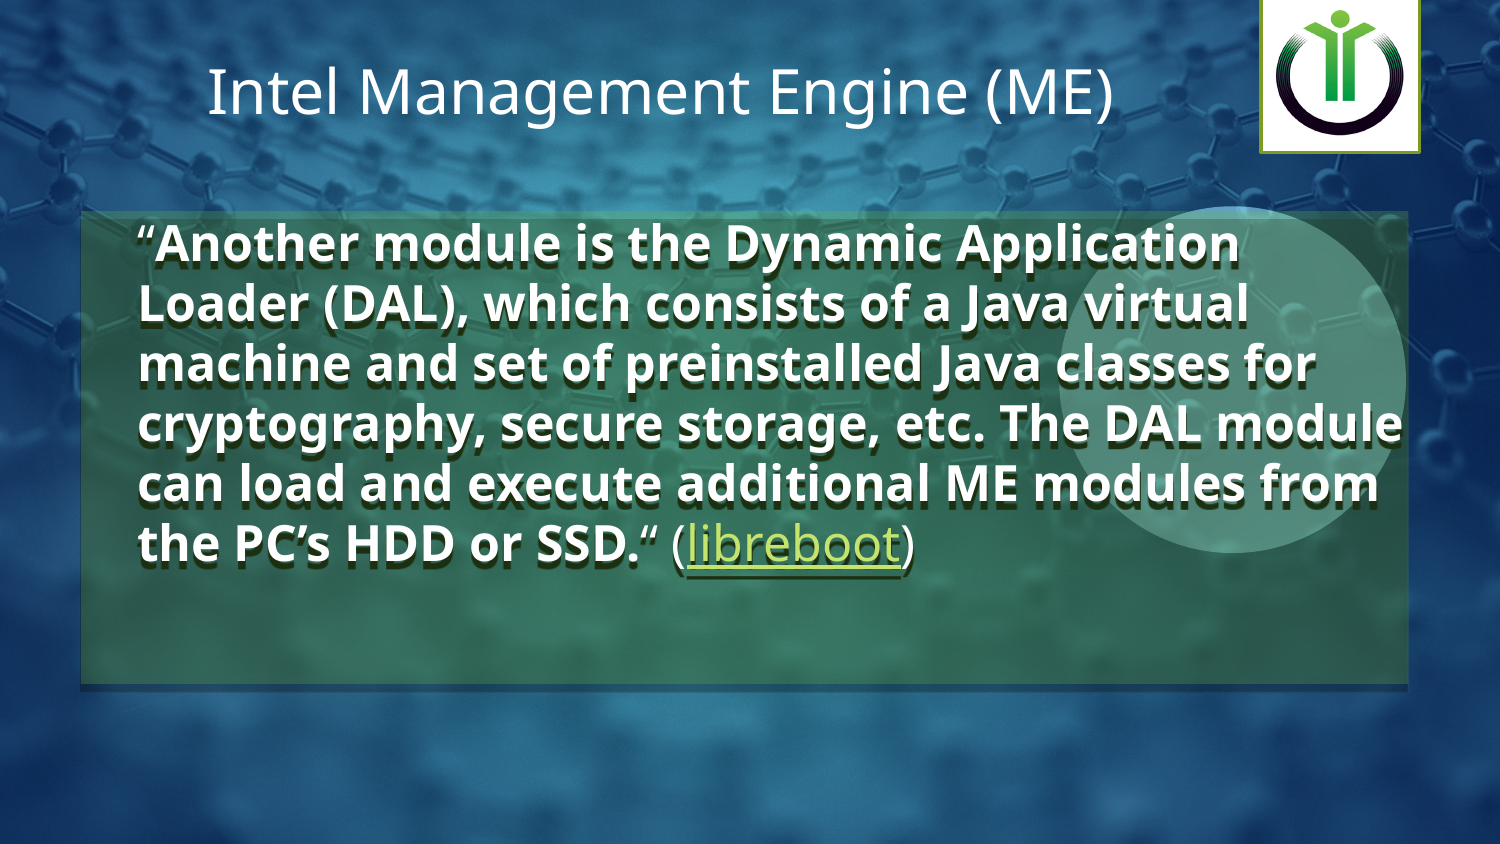

Intel Management Engine (ME)
“Another module is the Dynamic Application Loader (DAL), which consists of a Java virtual machine and set of preinstalled Java classes for cryptography, secure storage, etc. The DAL module can load and execute additional ME modules from the PC’s HDD or SSD.“ (libreboot)